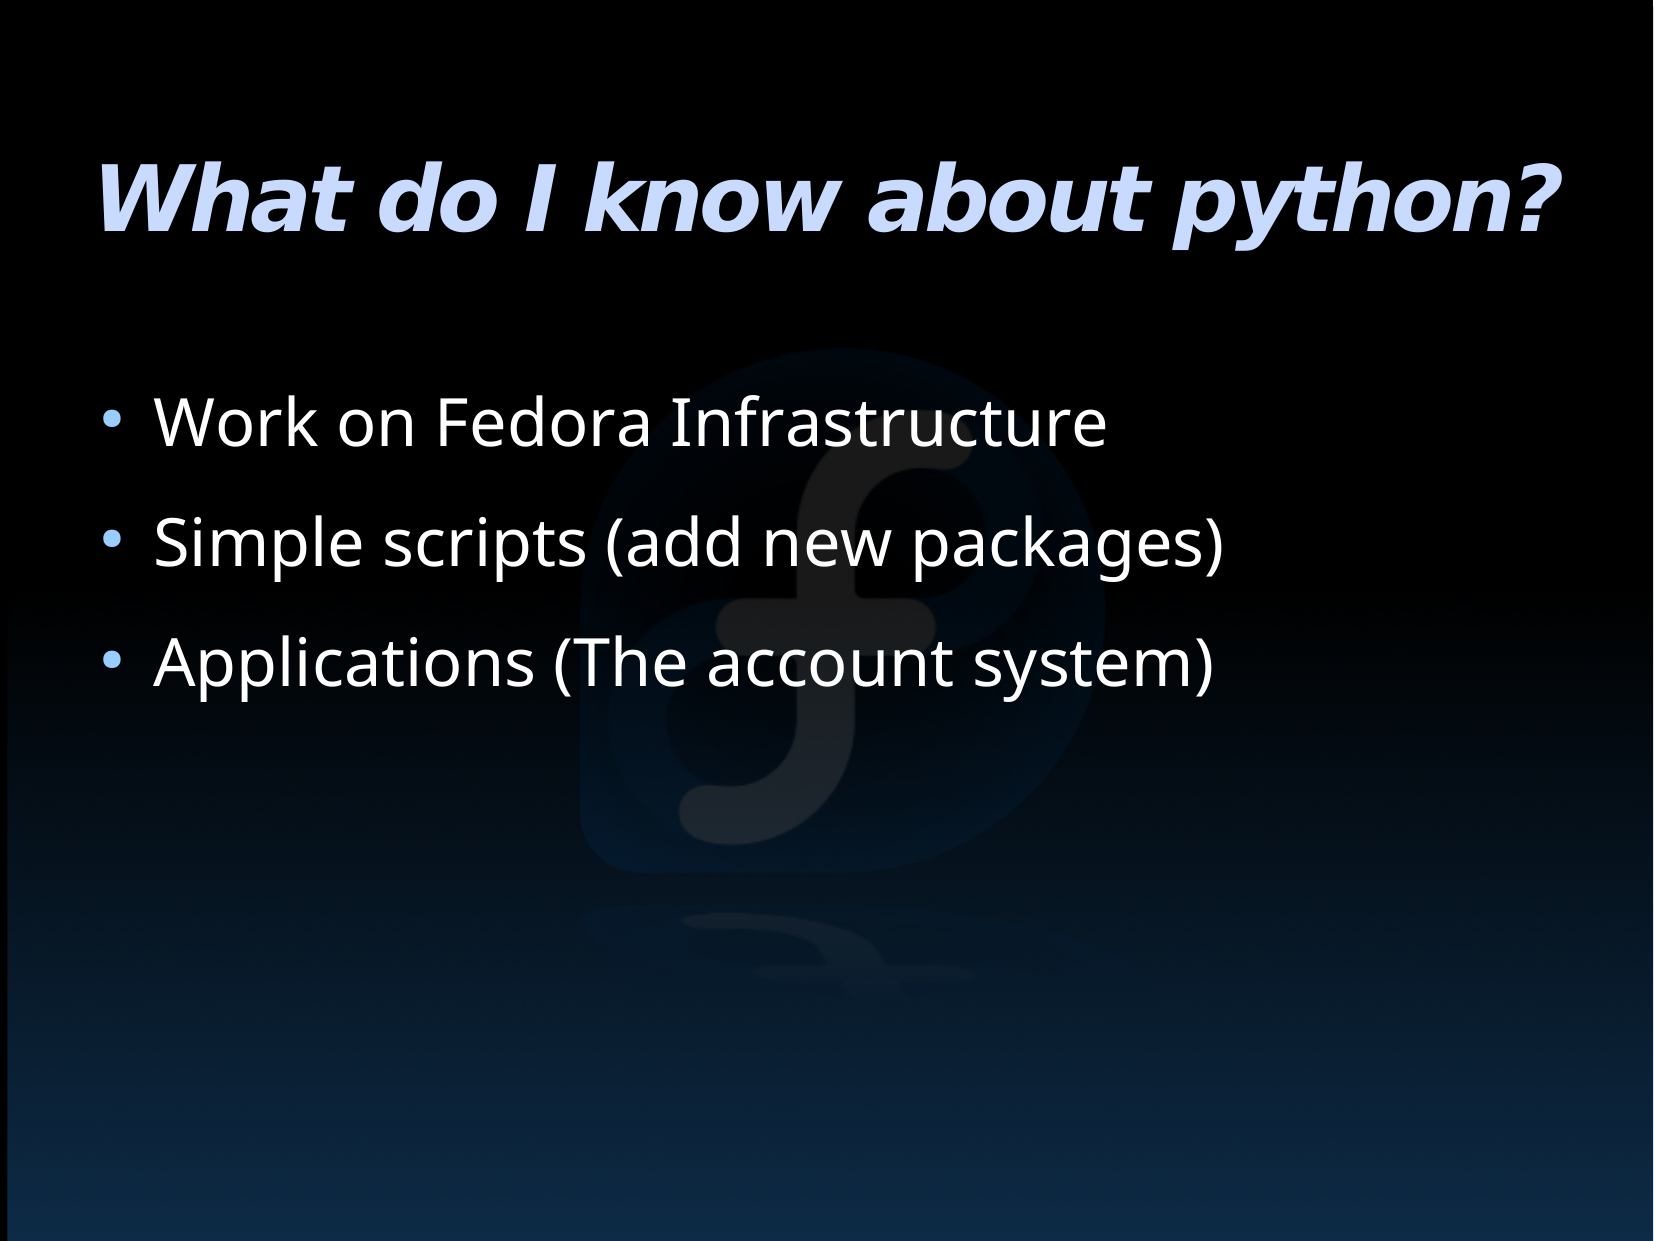

# What do I know about python?
Work on Fedora Infrastructure
Simple scripts (add new packages)
Applications (The account system)